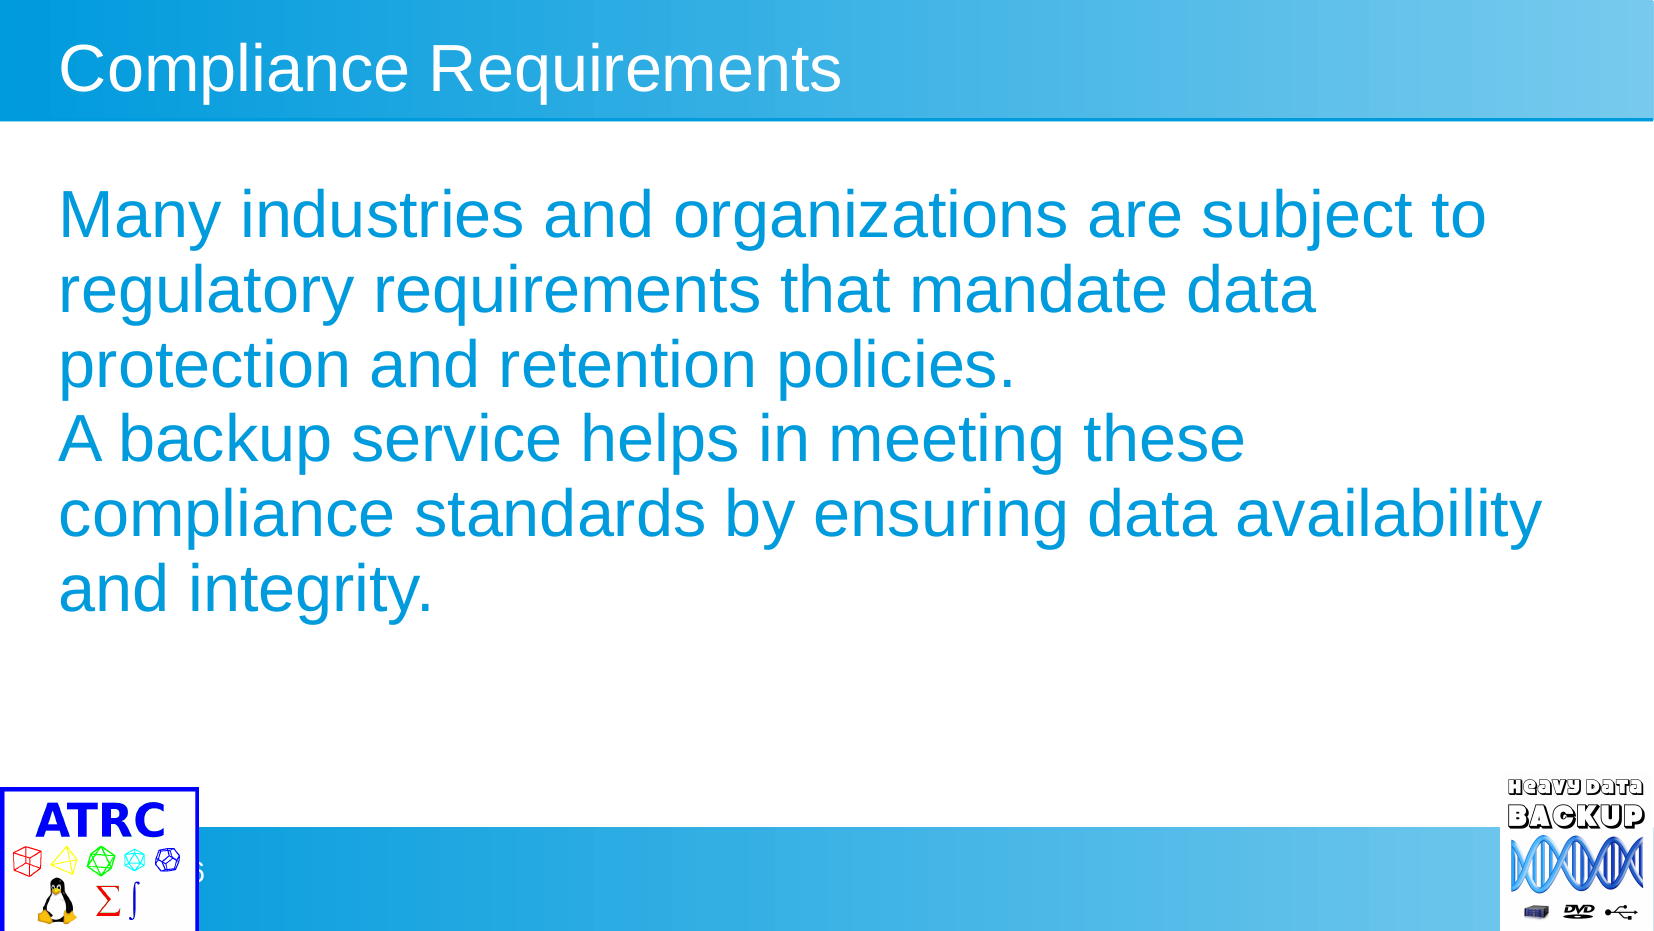

# Compliance Requirements
Many industries and organizations are subject to regulatory requirements that mandate data protection and retention policies.
A backup service helps in meeting these compliance standards by ensuring data availability and integrity.
14